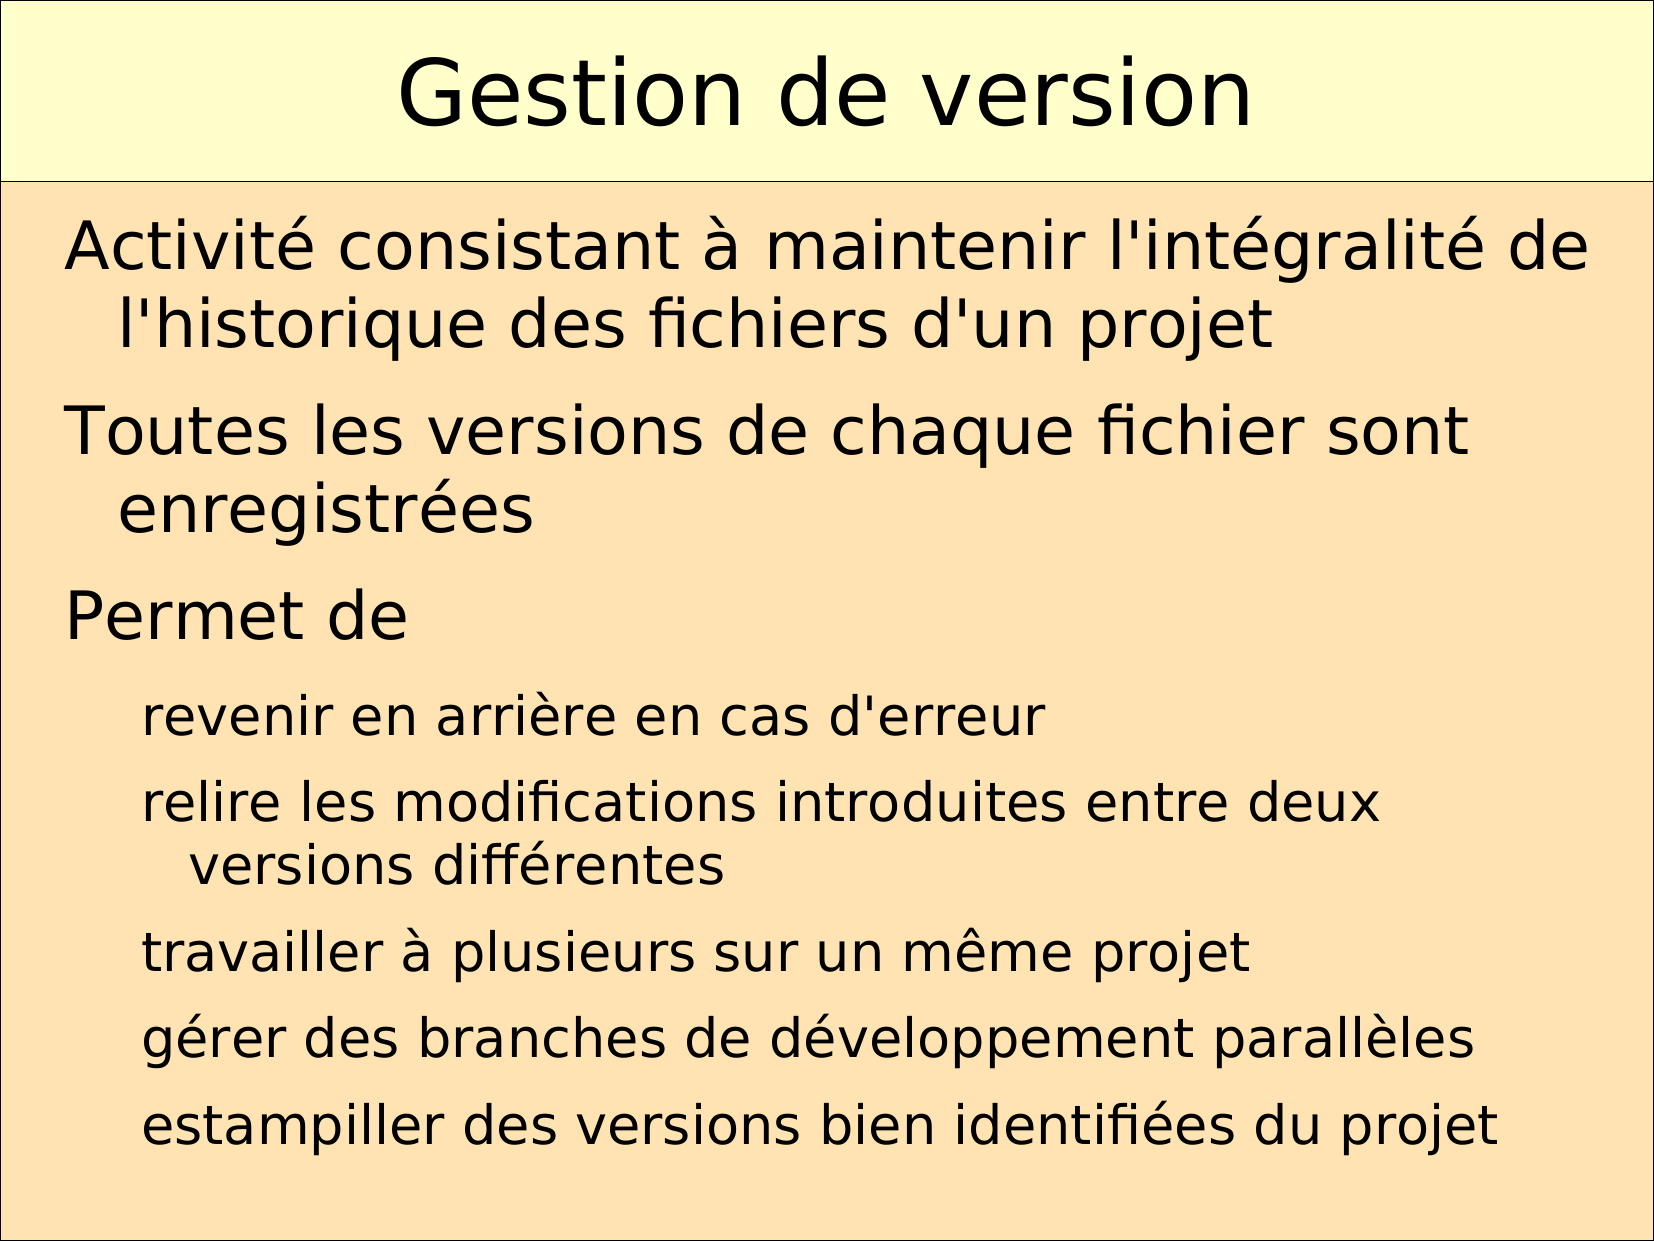

# Gestion de version
Activité consistant à maintenir l'intégralité de l'historique des fichiers d'un projet
Toutes les versions de chaque fichier sont enregistrées
Permet de
revenir en arrière en cas d'erreur
relire les modifications introduites entre deux versions différentes
travailler à plusieurs sur un même projet
gérer des branches de développement parallèles
estampiller des versions bien identifiées du projet